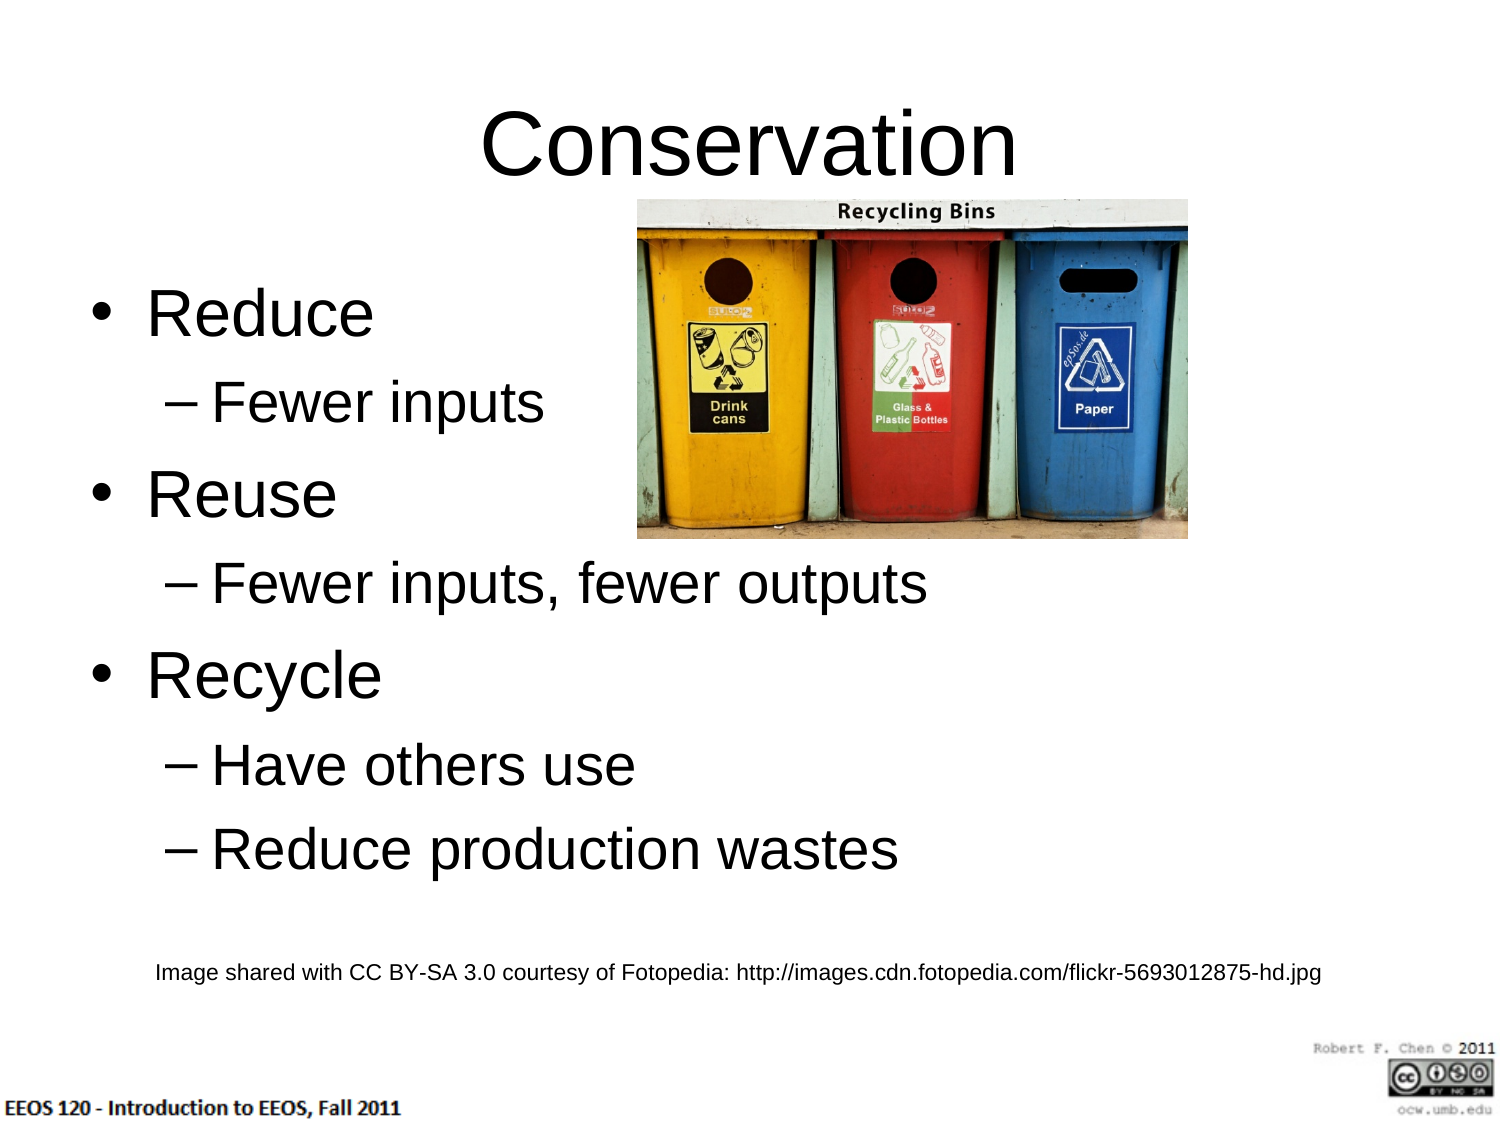

# Conservation
Reduce
Fewer inputs
Reuse
Fewer inputs, fewer outputs
Recycle
Have others use
Reduce production wastes
Image shared with CC BY-SA 3.0 courtesy of Fotopedia: http://images.cdn.fotopedia.com/flickr-5693012875-hd.jpg